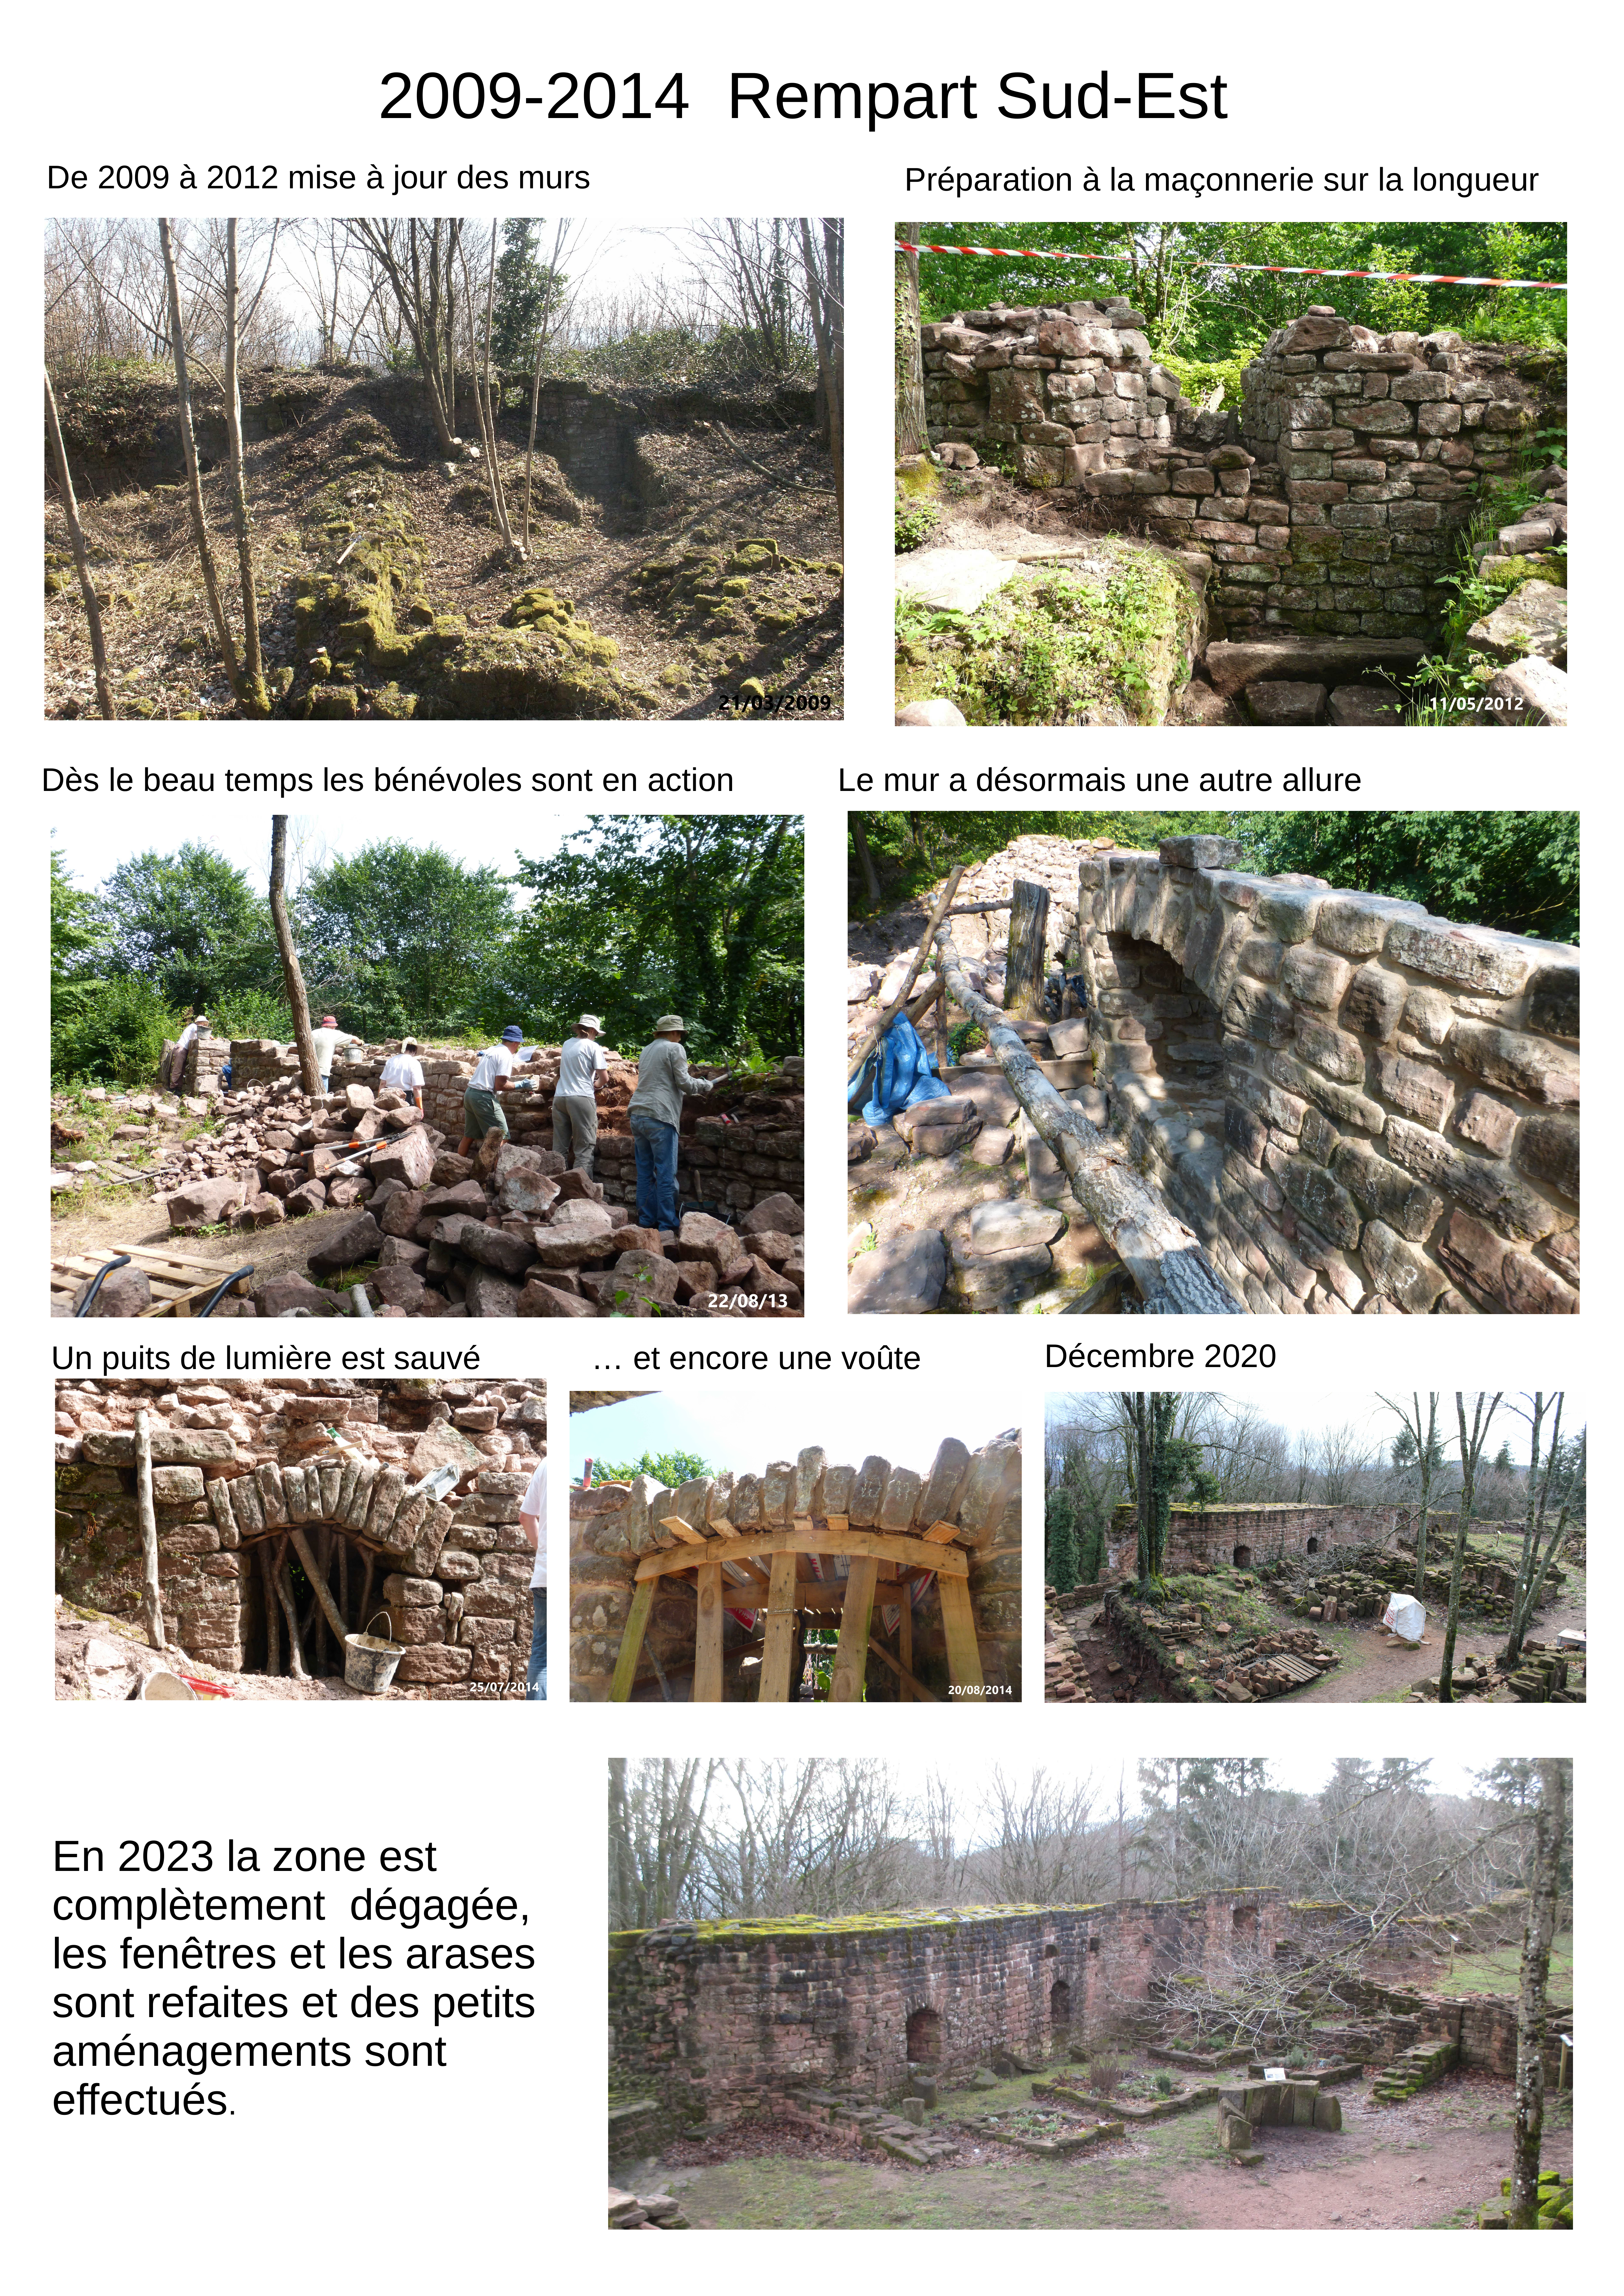

# 2009-2014 Rempart Sud-Est
De 2009 à 2012 mise à jour des murs
Préparation à la maçonnerie sur la longueur
Dès le beau temps les bénévoles sont en action
Le mur a désormais une autre allure
Décembre 2020
Un puits de lumière est sauvé
 … et encore une voûte
En 2023 la zone est complètement dégagée, les fenêtres et les arases sont refaites et des petits aménagements sont effectués.